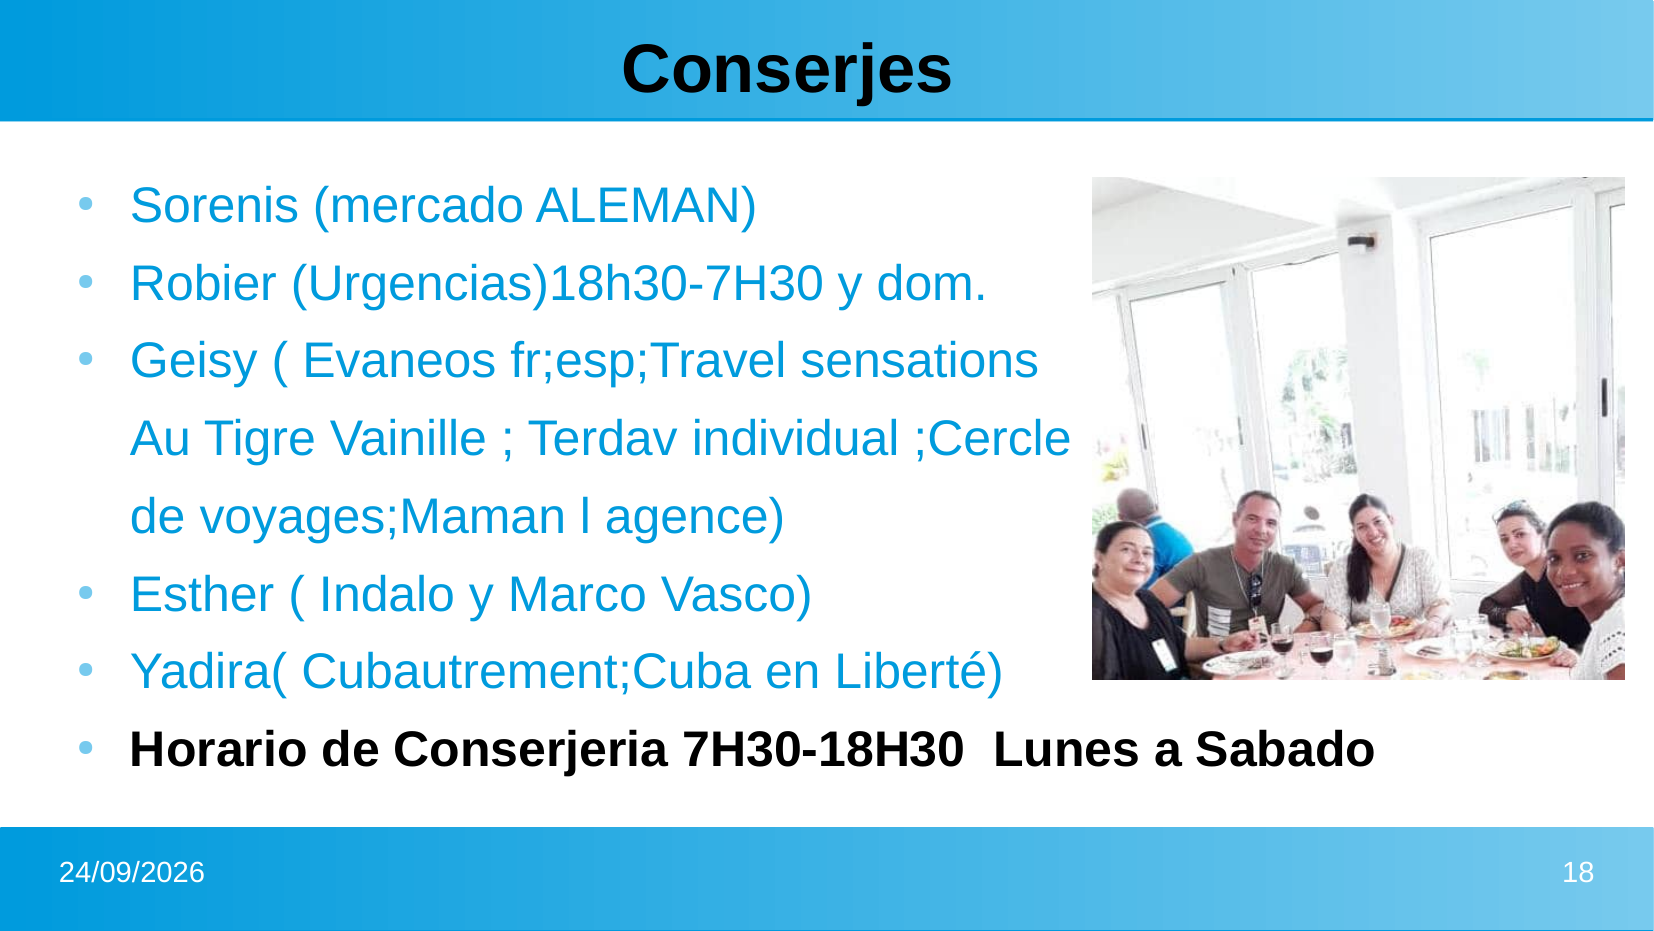

# Conserjes
Sorenis (mercado ALEMAN)
Robier (Urgencias)18h30-7H30 y dom.
Geisy ( Evaneos fr;esp;Travel sensations
Au Tigre Vainille ; Terdav individual ;Cercle
de voyages;Maman l agence)
Esther ( Indalo y Marco Vasco)
Yadira( Cubautrement;Cuba en Liberté)
Horario de Conserjeria 7H30-18H30 Lunes a Sabado
18